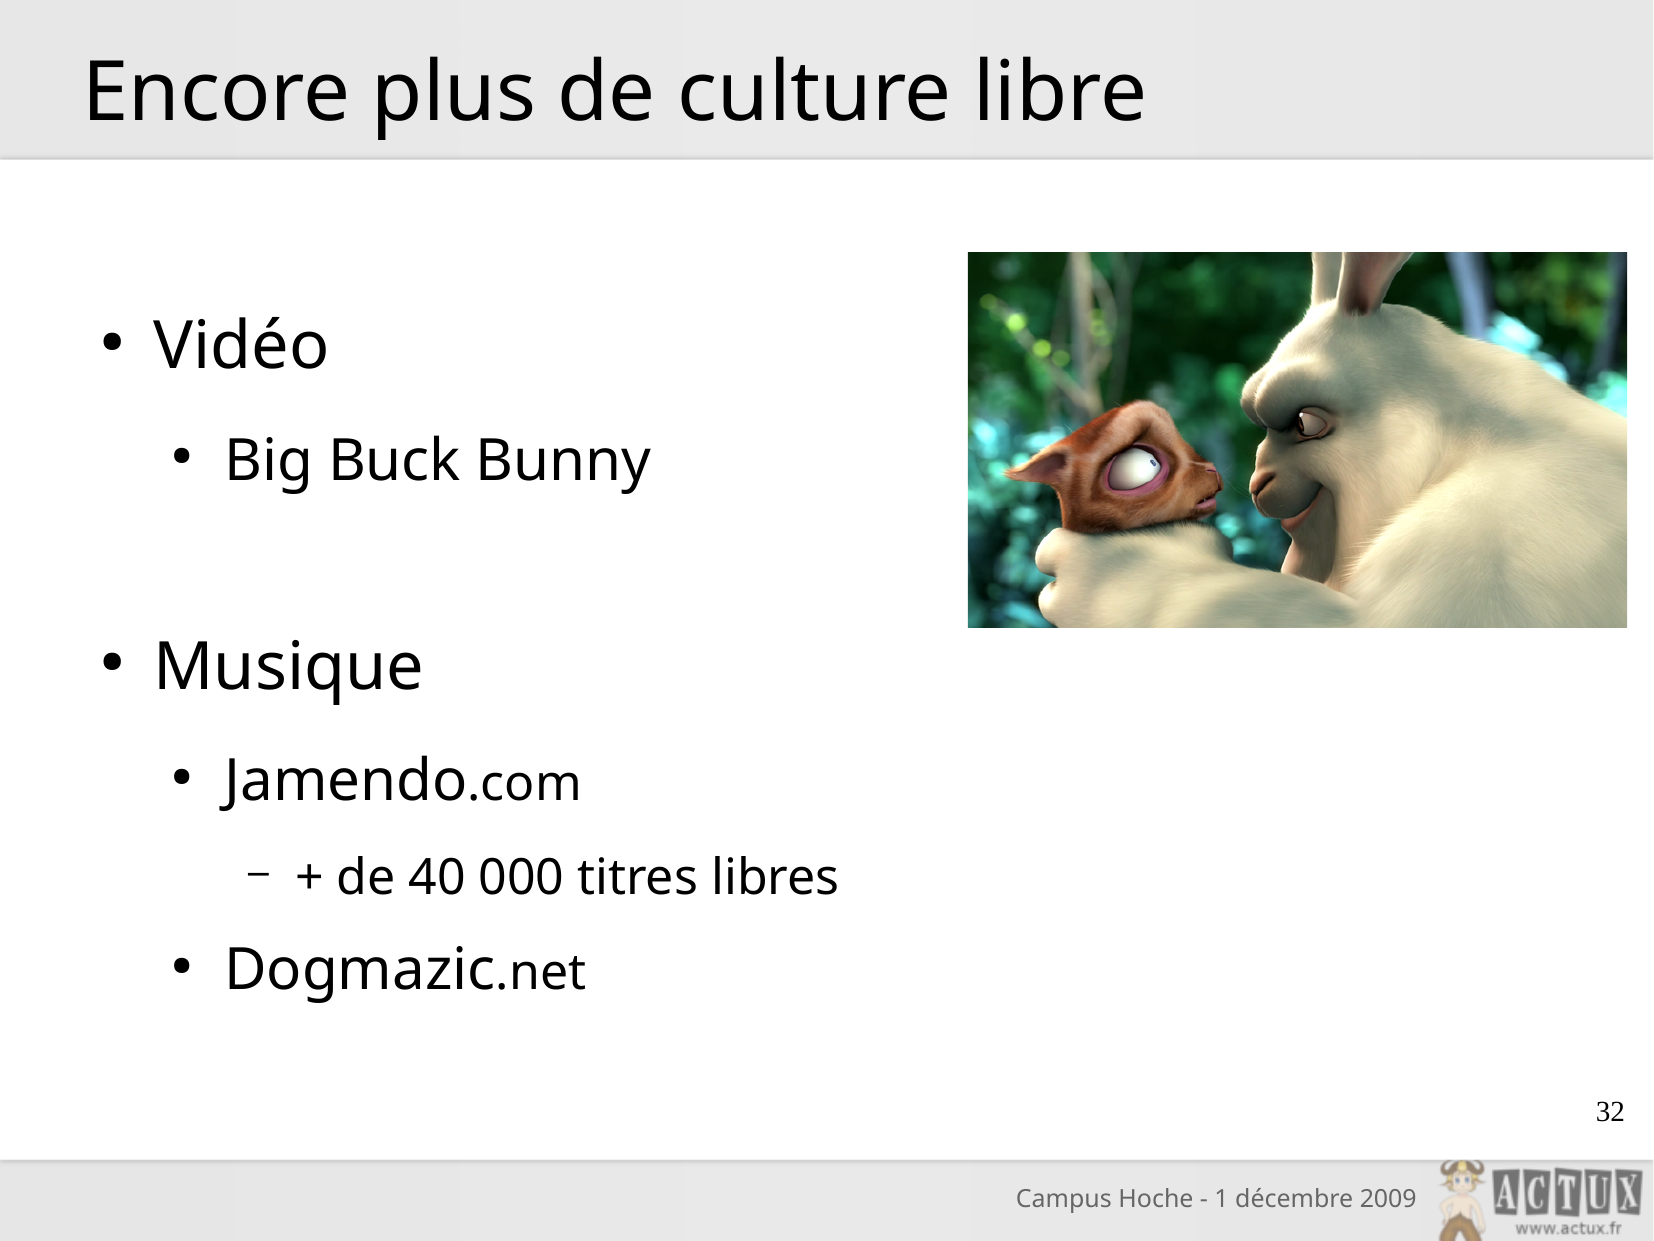

# Encore plus de culture libre
Vidéo
Big Buck Bunny
Musique
Jamendo.com
+ de 40 000 titres libres
Dogmazic.net
32
Campus Hoche - 1 décembre 2009